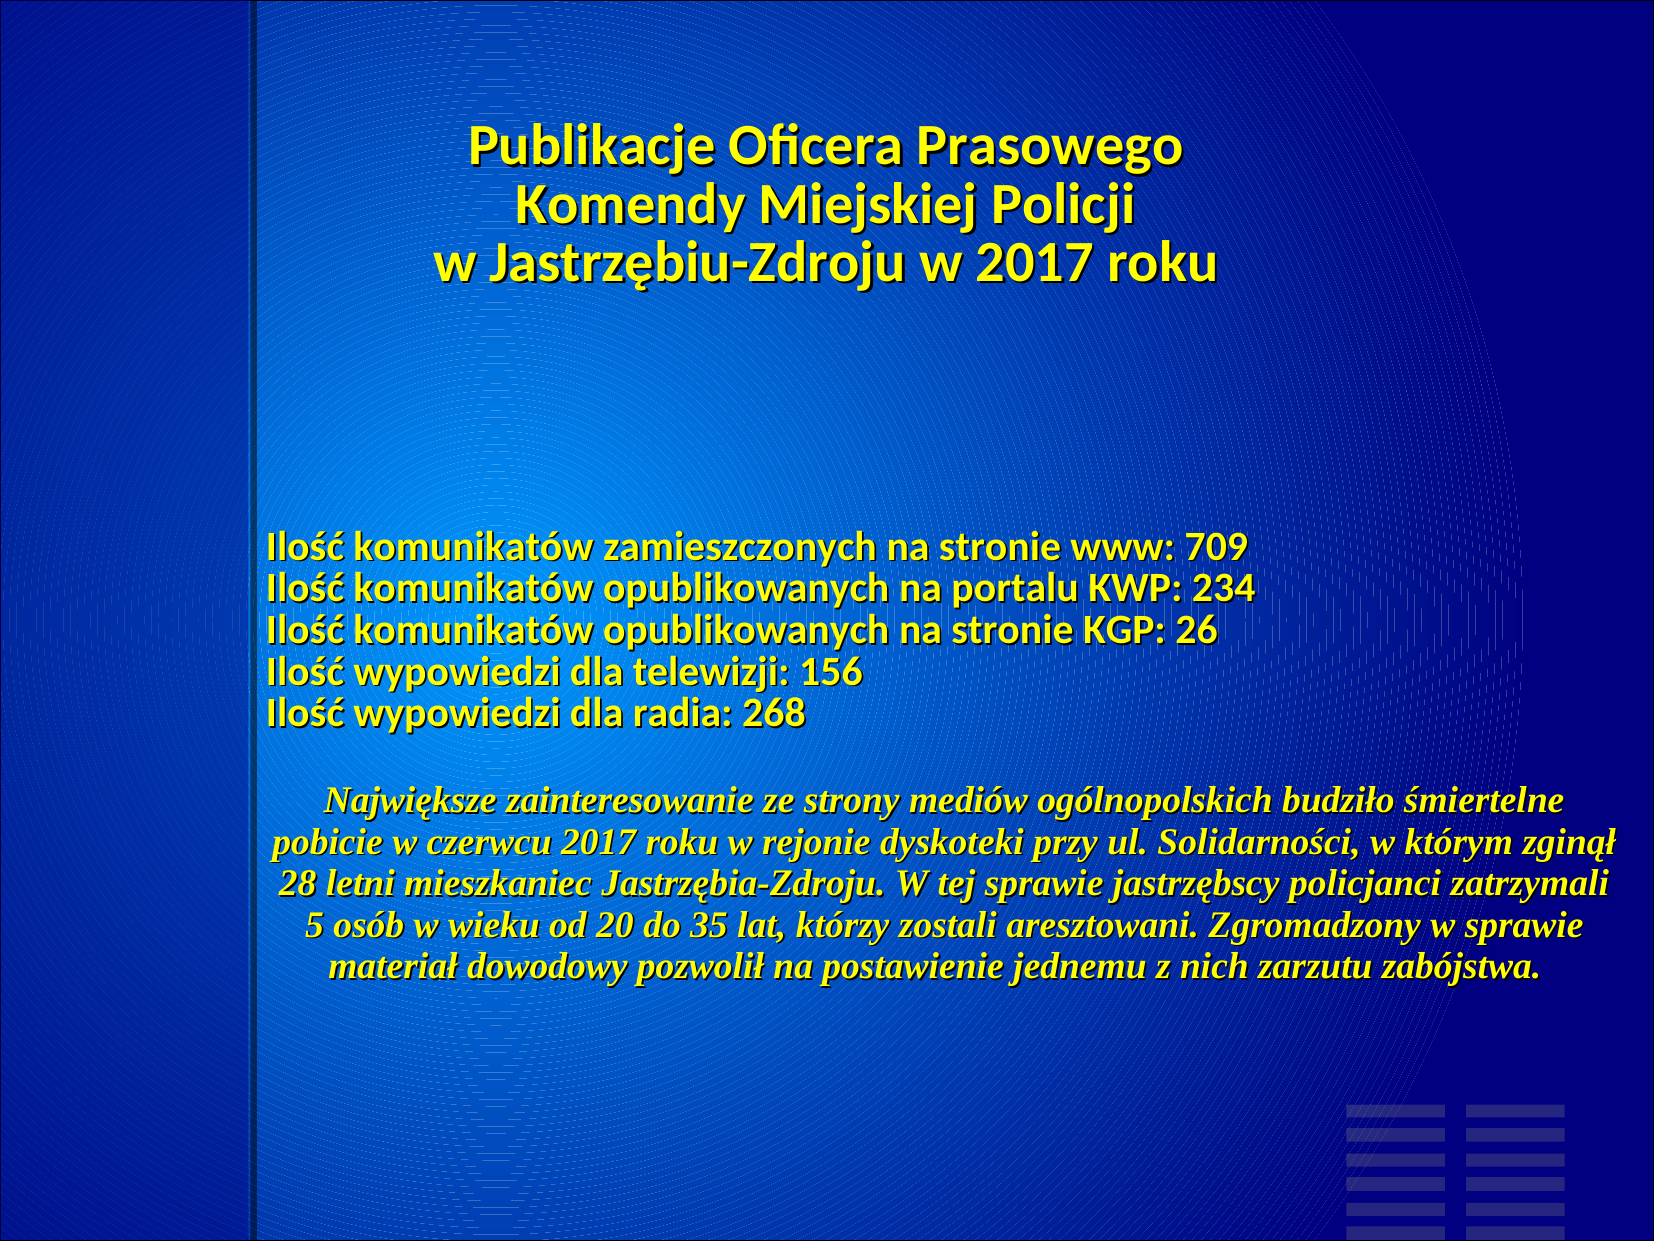

# Publikacje Oficera Prasowego Komendy Miejskiej Policji w Jastrzębiu-Zdroju w 2017 roku
Ilość komunikatów zamieszczonych na stronie www: 709
Ilość komunikatów opublikowanych na portalu KWP: 234
Ilość komunikatów opublikowanych na stronie KGP: 26
Ilość wypowiedzi dla telewizji: 156
Ilość wypowiedzi dla radia: 268
Największe zainteresowanie ze strony mediów ogólnopolskich budziło śmiertelne pobicie w czerwcu 2017 roku w rejonie dyskoteki przy ul. Solidarności, w którym zginął 28 letni mieszkaniec Jastrzębia-Zdroju. W tej sprawie jastrzębscy policjanci zatrzymali 5 osób w wieku od 20 do 35 lat, którzy zostali aresztowani. Zgromadzony w sprawie materiał dowodowy pozwolił na postawienie jednemu z nich zarzutu zabójstwa.